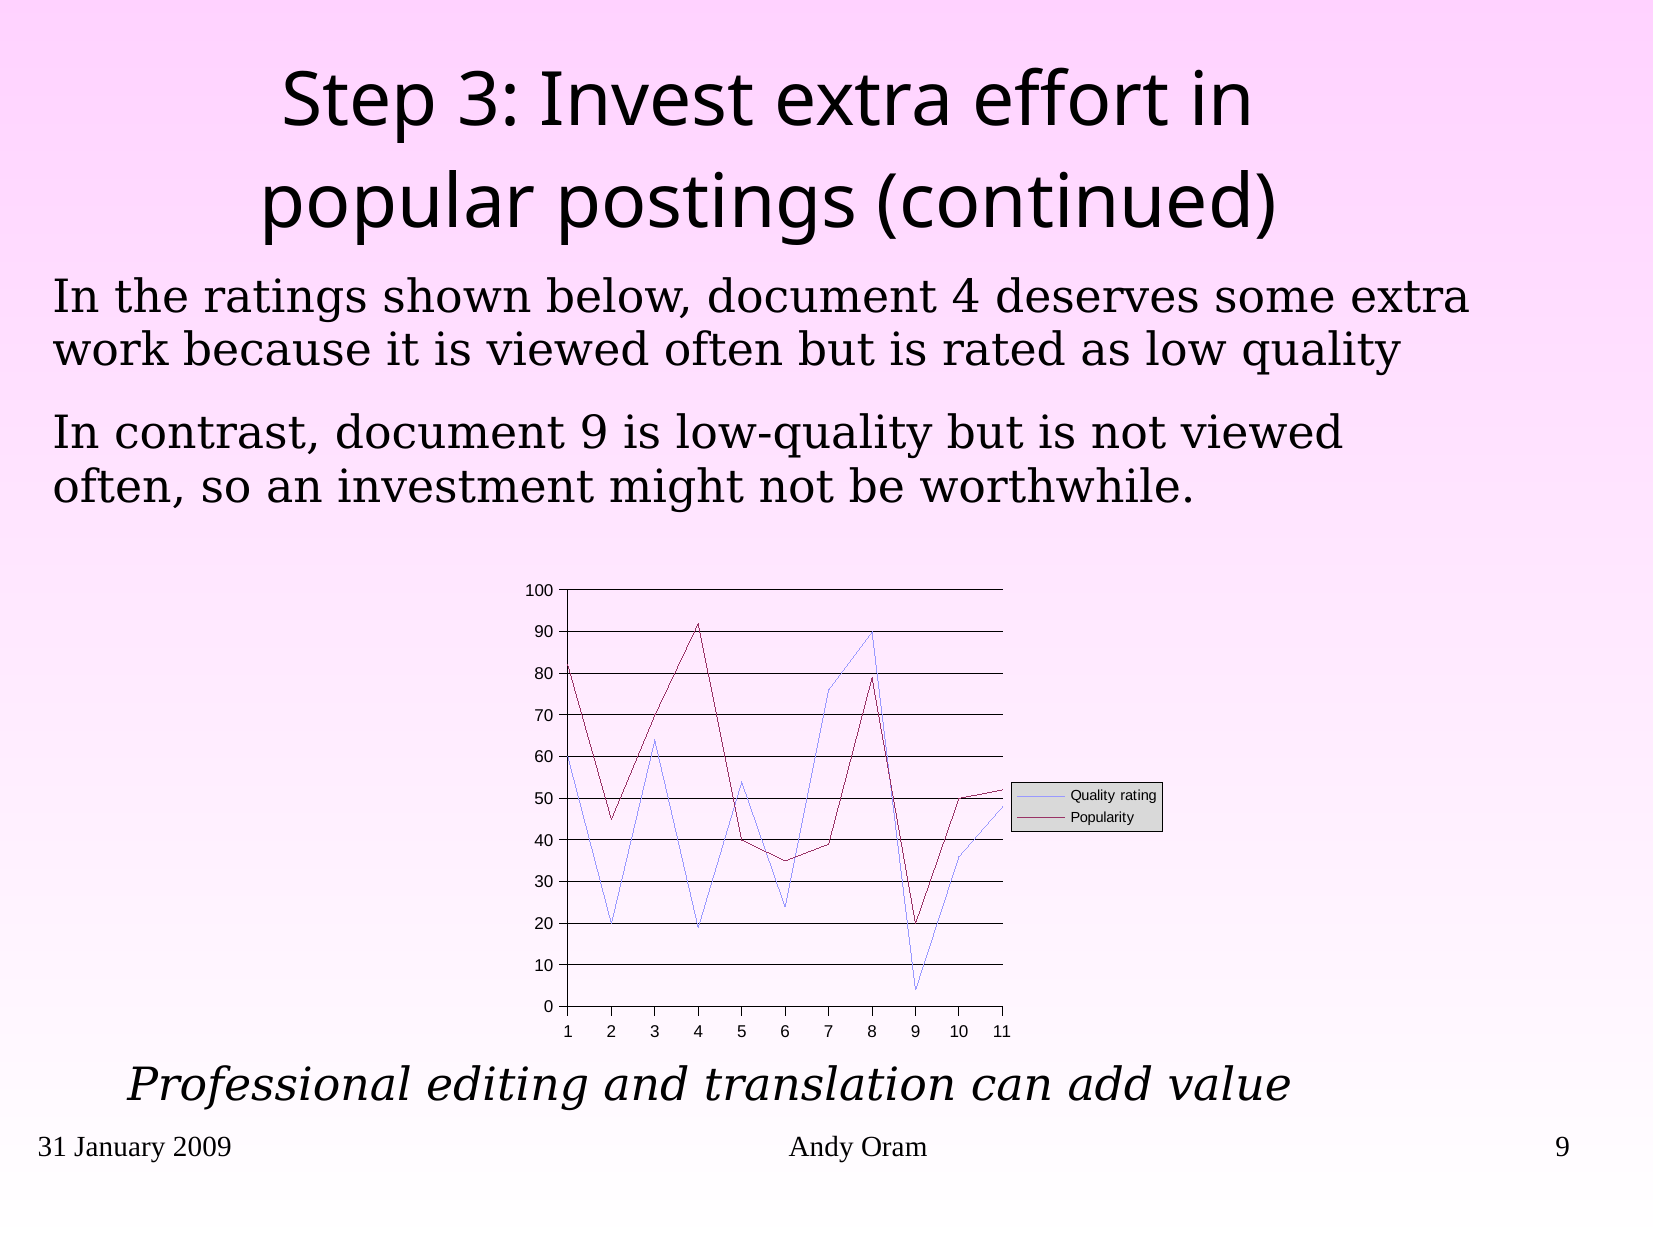

Step 3: Invest extra effort in popular postings (continued)
In the ratings shown below, document 4 deserves some extra work because it is viewed often but is rated as low quality
In contrast, document 9 is low-quality but is not viewed often, so an investment might not be worthwhile.
### Chart
| Category | Quality rating | Popularity |
|---|---|---|
| 1 | 60.0 | 82.0 |
| 2 | 20.0 | 45.0 |
| 3 | 64.0 | 70.0 |
| 4 | 19.0 | 92.0 |
| 5 | 54.0 | 40.0 |
| 6 | 24.0 | 35.0 |
| 7 | 76.0 | 39.0 |
| 8 | 90.0 | 79.0 |
| 9 | 4.0 | 20.0 |
| 10 | 36.0 | 50.0 |
| 11 | 48.0 | 52.0 |Professional editing and translation can add value
9